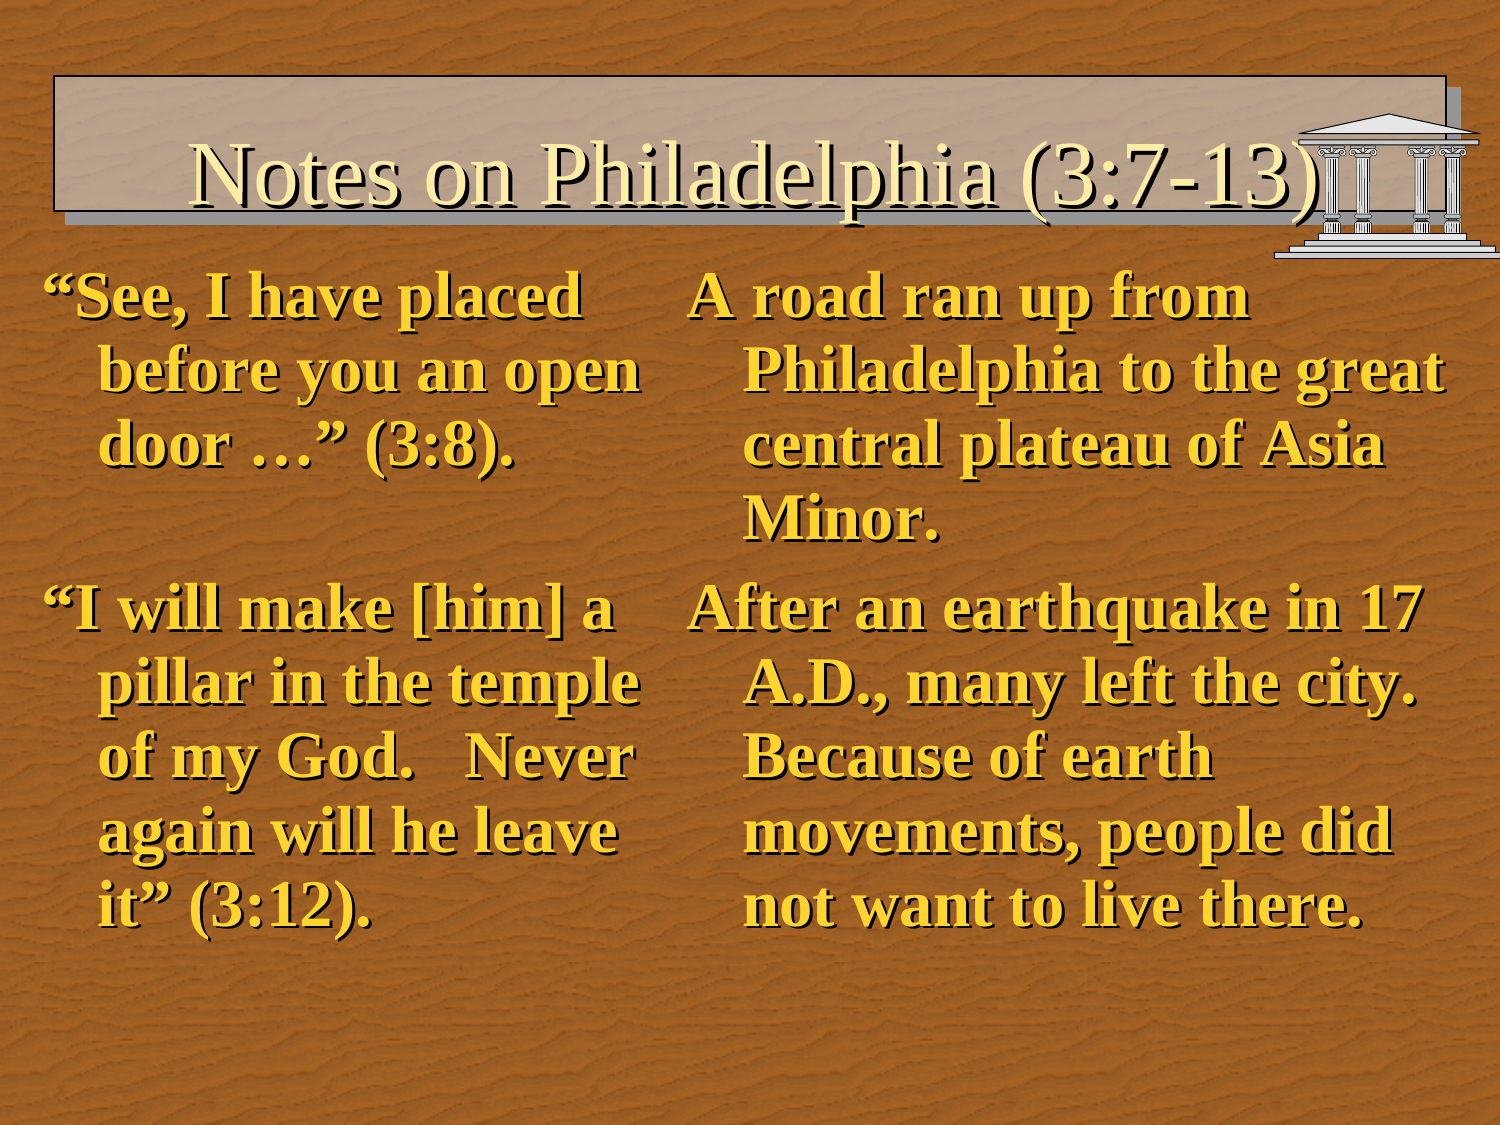

# Notes on Philadelphia (3:7-13)
“See, I have placed before you an open door …” (3:8).
“I will make [him] a pillar in the temple of my God. Never again will he leave it” (3:12).
A road ran up from Philadelphia to the great central plateau of Asia Minor.
After an earthquake in 17 A.D., many left the city. Because of earth movements, people did not want to live there.